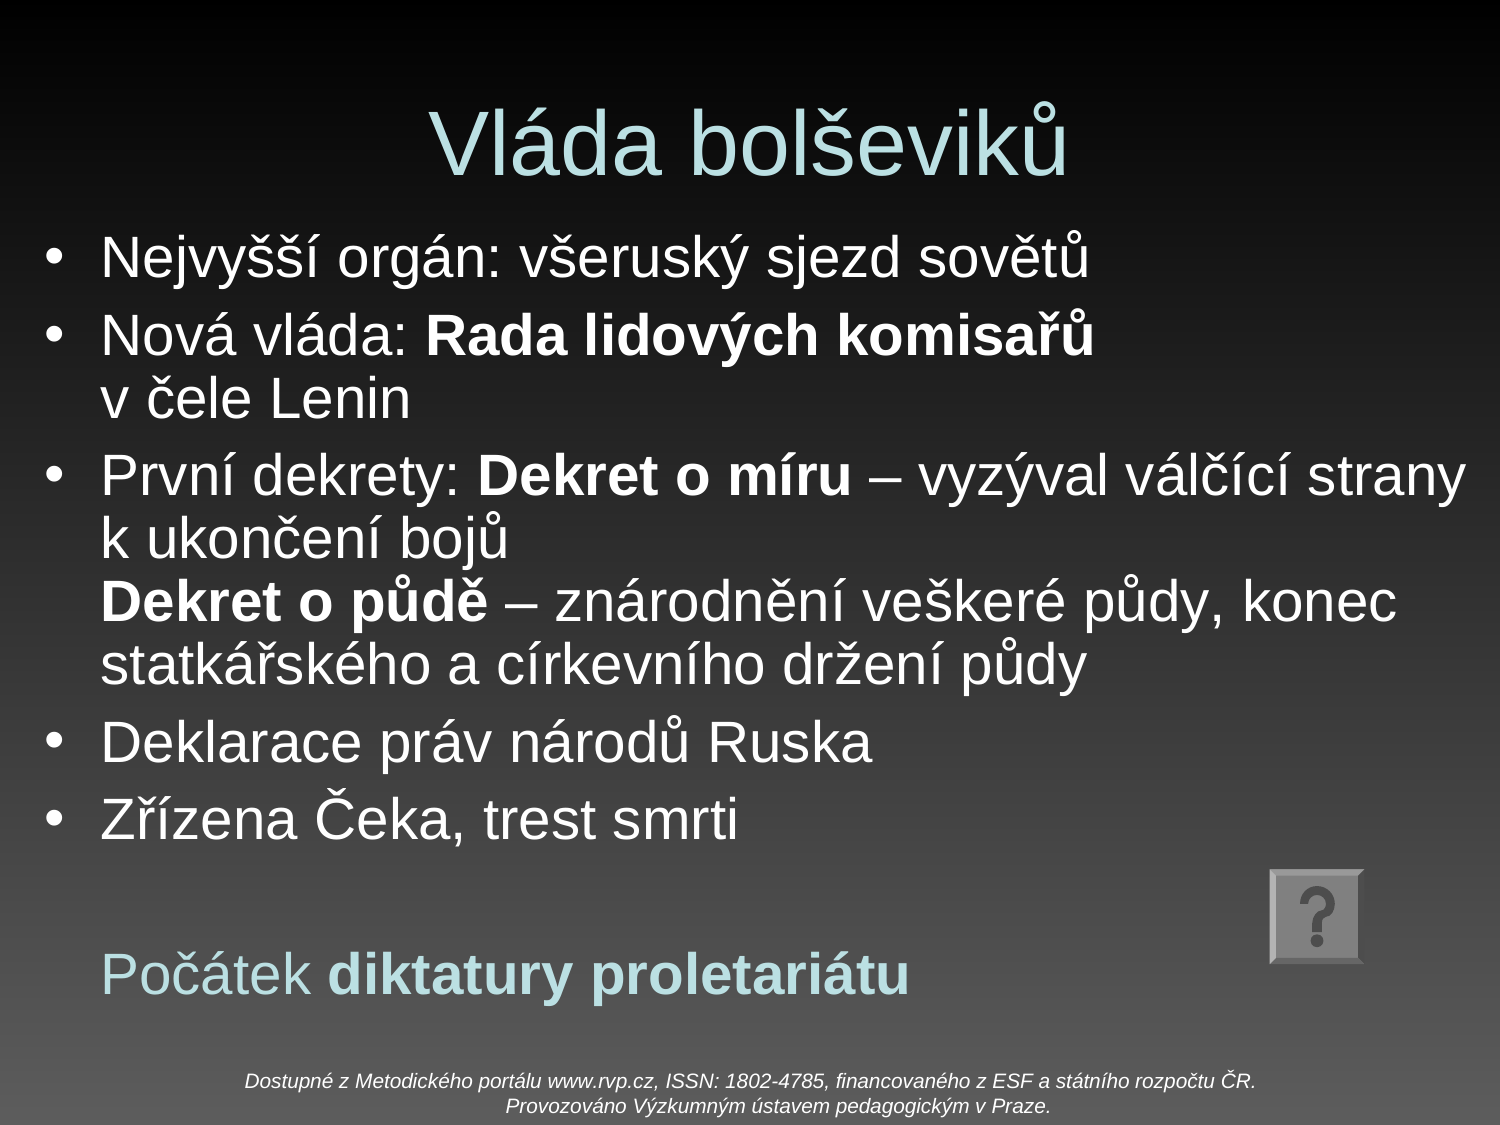

# Vláda bolševiků
Nejvyšší orgán: všeruský sjezd sovětů
Nová vláda: Rada lidových komisařů
v čele Lenin
První dekrety: Dekret o míru – vyzýval válčící strany k ukončení bojů
Dekret o půdě – znárodnění veškeré půdy, konec statkářského a církevního držení půdy
Deklarace práv národů Ruska
Zřízena Čeka, trest smrti
	Počátek diktatury proletariátu
Dostupné z Metodického portálu www.rvp.cz, ISSN: 1802-4785, financovaného z ESF a státního rozpočtu ČR.
Provozováno Výzkumným ústavem pedagogickým v Praze.